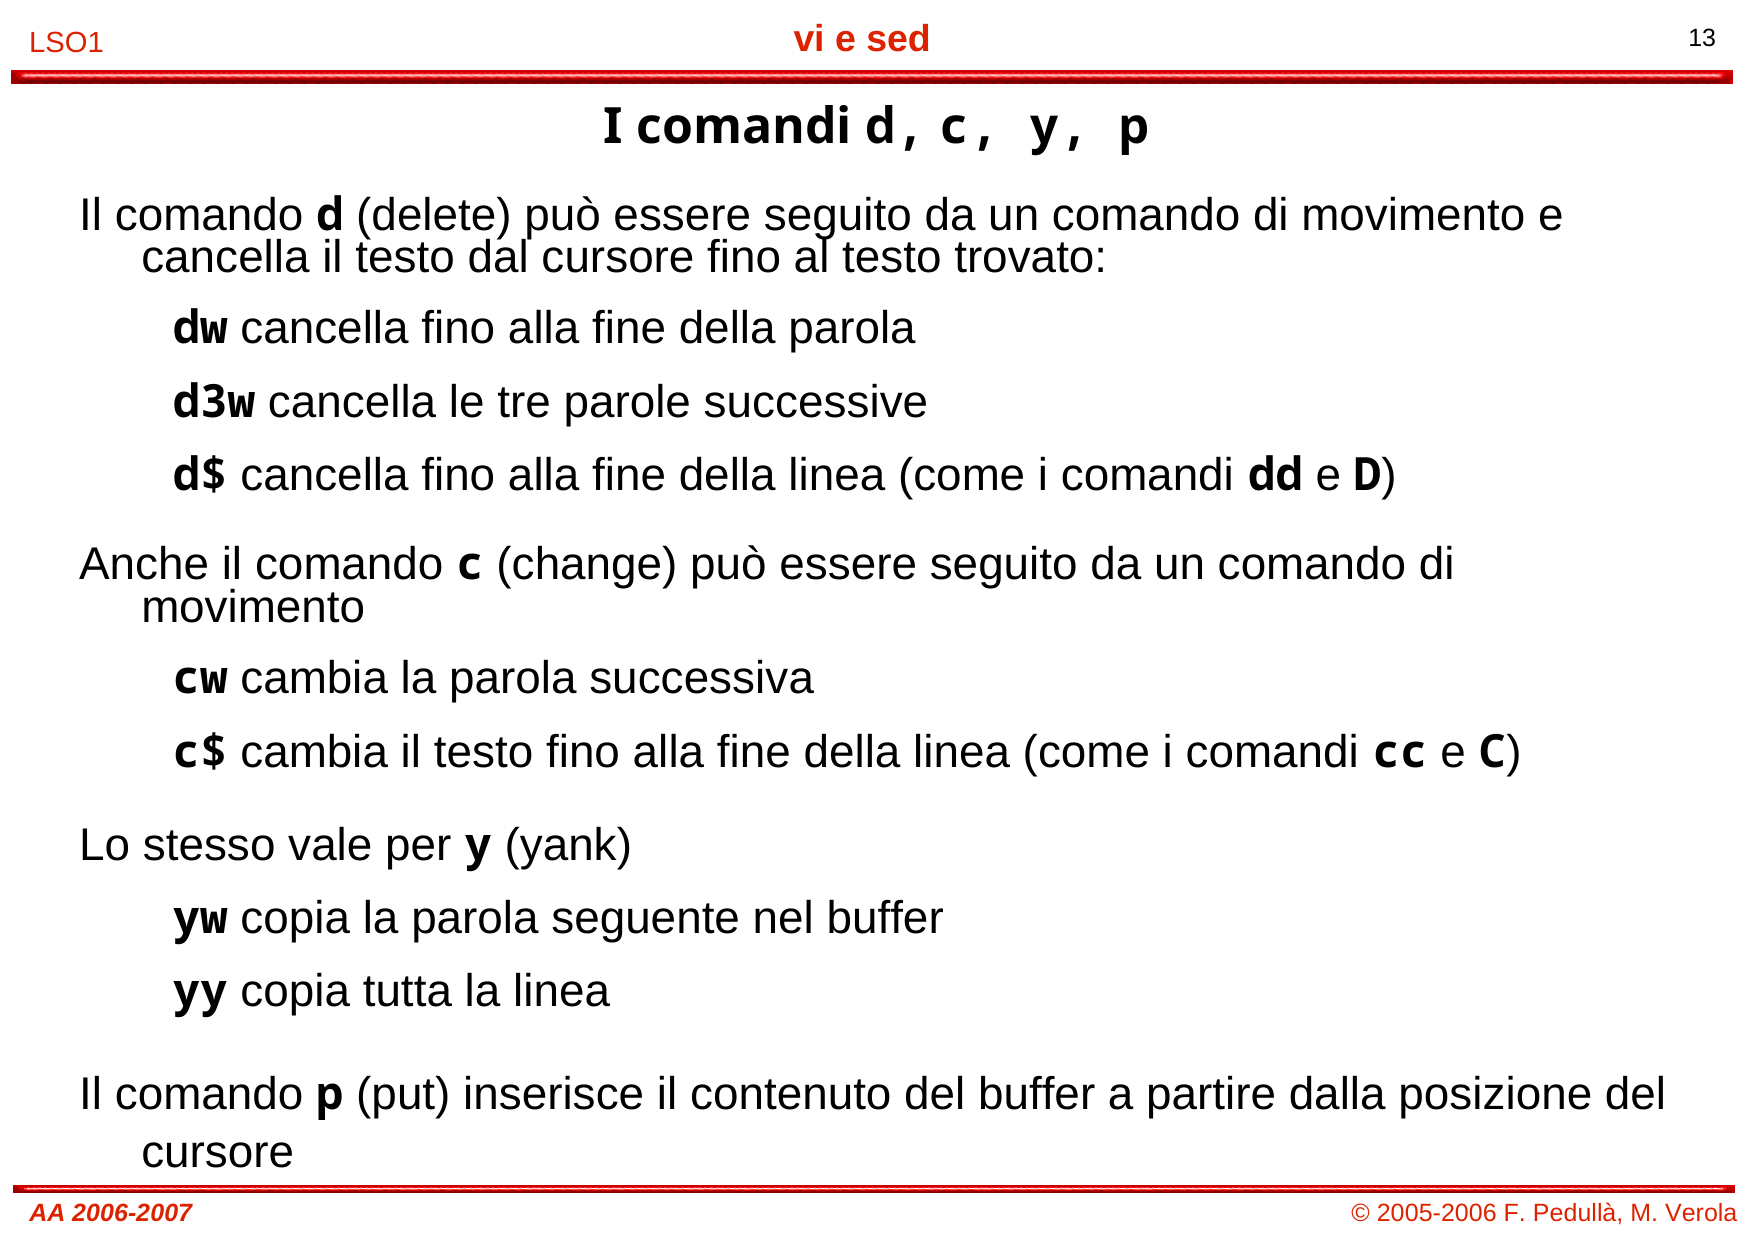

# I comandi d, c, y, p
Il comando d (delete) può essere seguito da un comando di movimento e cancella il testo dal cursore fino al testo trovato:
dw cancella fino alla fine della parola
d3w cancella le tre parole successive
d$ cancella fino alla fine della linea (come i comandi dd e D)
Anche il comando c (change) può essere seguito da un comando di movimento
cw cambia la parola successiva
c$ cambia il testo fino alla fine della linea (come i comandi cc e C)
Lo stesso vale per y (yank)
yw copia la parola seguente nel buffer
yy copia tutta la linea
Il comando p (put) inserisce il contenuto del buffer a partire dalla posizione del cursore